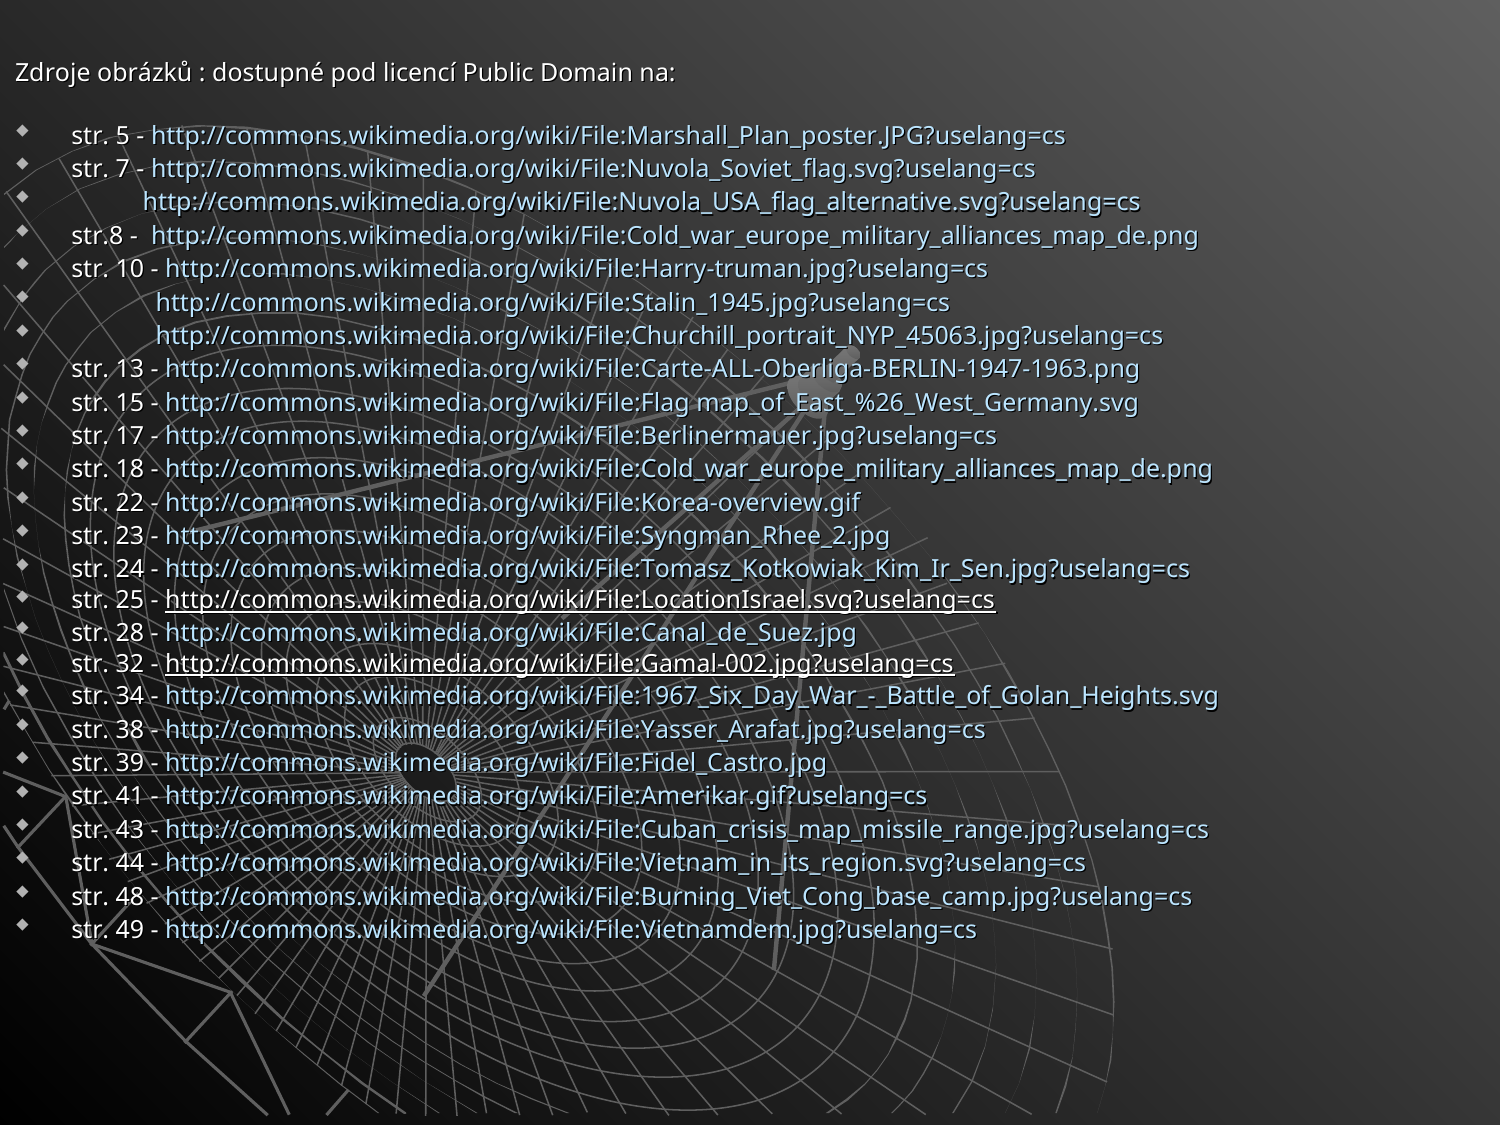

# Zdroje obrázků : dostupné pod licencí Public Domain na:
str. 5 - http://commons.wikimedia.org/wiki/File:Marshall_Plan_poster.JPG?uselang=cs
str. 7 - http://commons.wikimedia.org/wiki/File:Nuvola_Soviet_flag.svg?uselang=cs
 http://commons.wikimedia.org/wiki/File:Nuvola_USA_flag_alternative.svg?uselang=cs
str.8 - http://commons.wikimedia.org/wiki/File:Cold_war_europe_military_alliances_map_de.png
str. 10 - http://commons.wikimedia.org/wiki/File:Harry-truman.jpg?uselang=cs
 http://commons.wikimedia.org/wiki/File:Stalin_1945.jpg?uselang=cs
 http://commons.wikimedia.org/wiki/File:Churchill_portrait_NYP_45063.jpg?uselang=cs
str. 13 - http://commons.wikimedia.org/wiki/File:Carte-ALL-Oberliga-BERLIN-1947-1963.png
str. 15 - http://commons.wikimedia.org/wiki/File:Flag map_of_East_%26_West_Germany.svg
str. 17 - http://commons.wikimedia.org/wiki/File:Berlinermauer.jpg?uselang=cs
str. 18 - http://commons.wikimedia.org/wiki/File:Cold_war_europe_military_alliances_map_de.png
str. 22 - http://commons.wikimedia.org/wiki/File:Korea-overview.gif
str. 23 - http://commons.wikimedia.org/wiki/File:Syngman_Rhee_2.jpg
str. 24 - http://commons.wikimedia.org/wiki/File:Tomasz_Kotkowiak_Kim_Ir_Sen.jpg?uselang=cs
str. 25 - http://commons.wikimedia.org/wiki/File:LocationIsrael.svg?uselang=cs
str. 28 - http://commons.wikimedia.org/wiki/File:Canal_de_Suez.jpg
str. 32 - http://commons.wikimedia.org/wiki/File:Gamal-002.jpg?uselang=cs
str. 34 - http://commons.wikimedia.org/wiki/File:1967_Six_Day_War_-_Battle_of_Golan_Heights.svg
str. 38 - http://commons.wikimedia.org/wiki/File:Yasser_Arafat.jpg?uselang=cs
str. 39 - http://commons.wikimedia.org/wiki/File:Fidel_Castro.jpg
str. 41 - http://commons.wikimedia.org/wiki/File:Amerikar.gif?uselang=cs
str. 43 - http://commons.wikimedia.org/wiki/File:Cuban_crisis_map_missile_range.jpg?uselang=cs
str. 44 - http://commons.wikimedia.org/wiki/File:Vietnam_in_its_region.svg?uselang=cs
str. 48 - http://commons.wikimedia.org/wiki/File:Burning_Viet_Cong_base_camp.jpg?uselang=cs
str. 49 - http://commons.wikimedia.org/wiki/File:Vietnamdem.jpg?uselang=cs